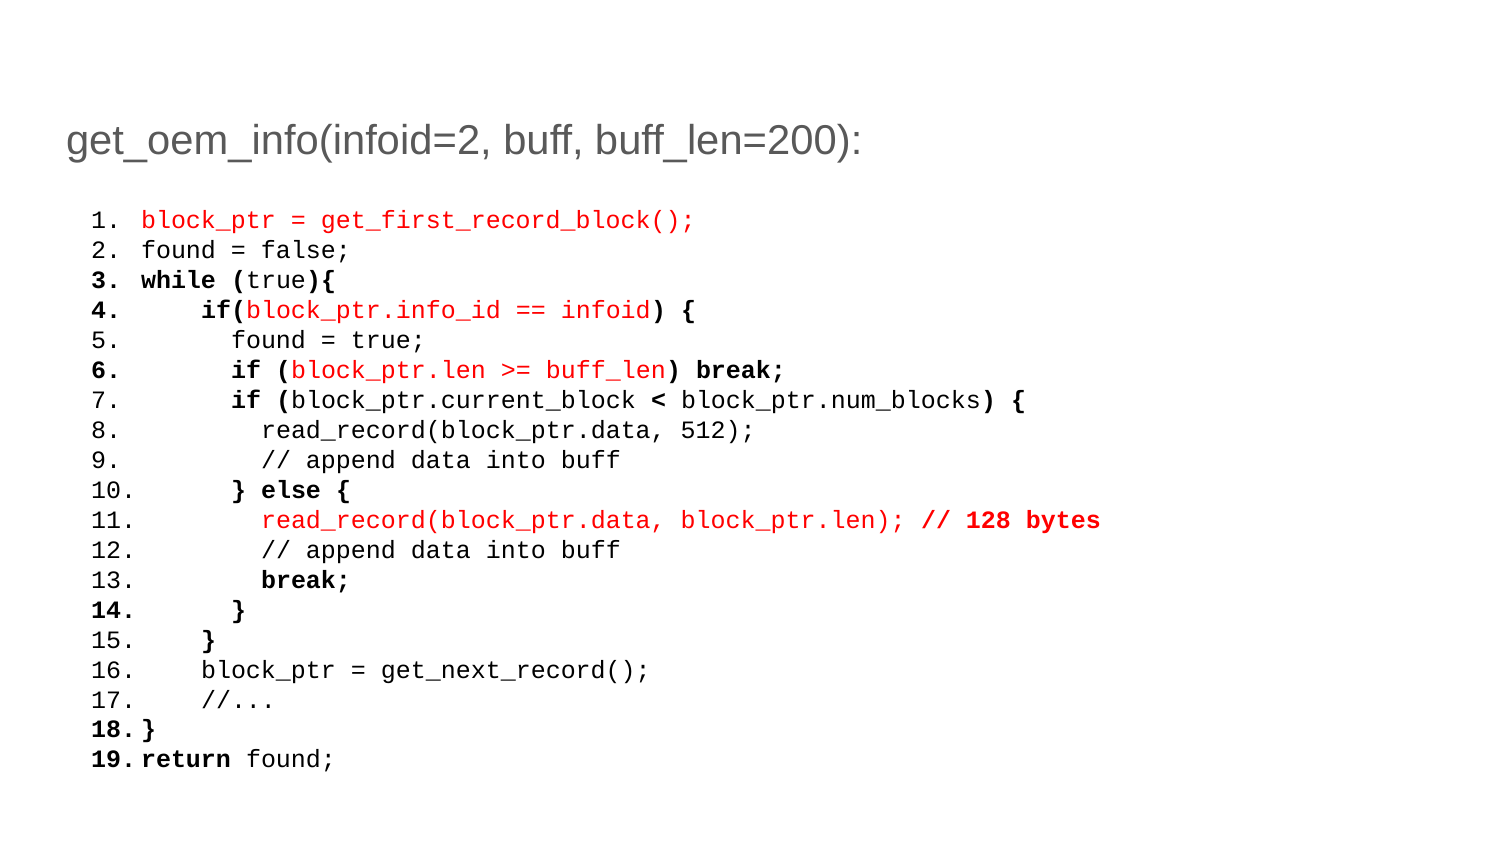

# get_oem_info(infoid=2, buff, buff_len=200):
block_ptr = get_first_record_block();
found = false;
while (true){
 if(block_ptr.info_id == infoid) {
 found = true;
 if (block_ptr.len >= buff_len) break;
 if (block_ptr.current_block < block_ptr.num_blocks) {
 read_record(block_ptr.data, 512);
 // append data into buff
 } else {
 read_record(block_ptr.data, block_ptr.len); // 128 bytes
 // append data into buff
 break;
 }
 }
 block_ptr = get_next_record();
 //...
}
return found;